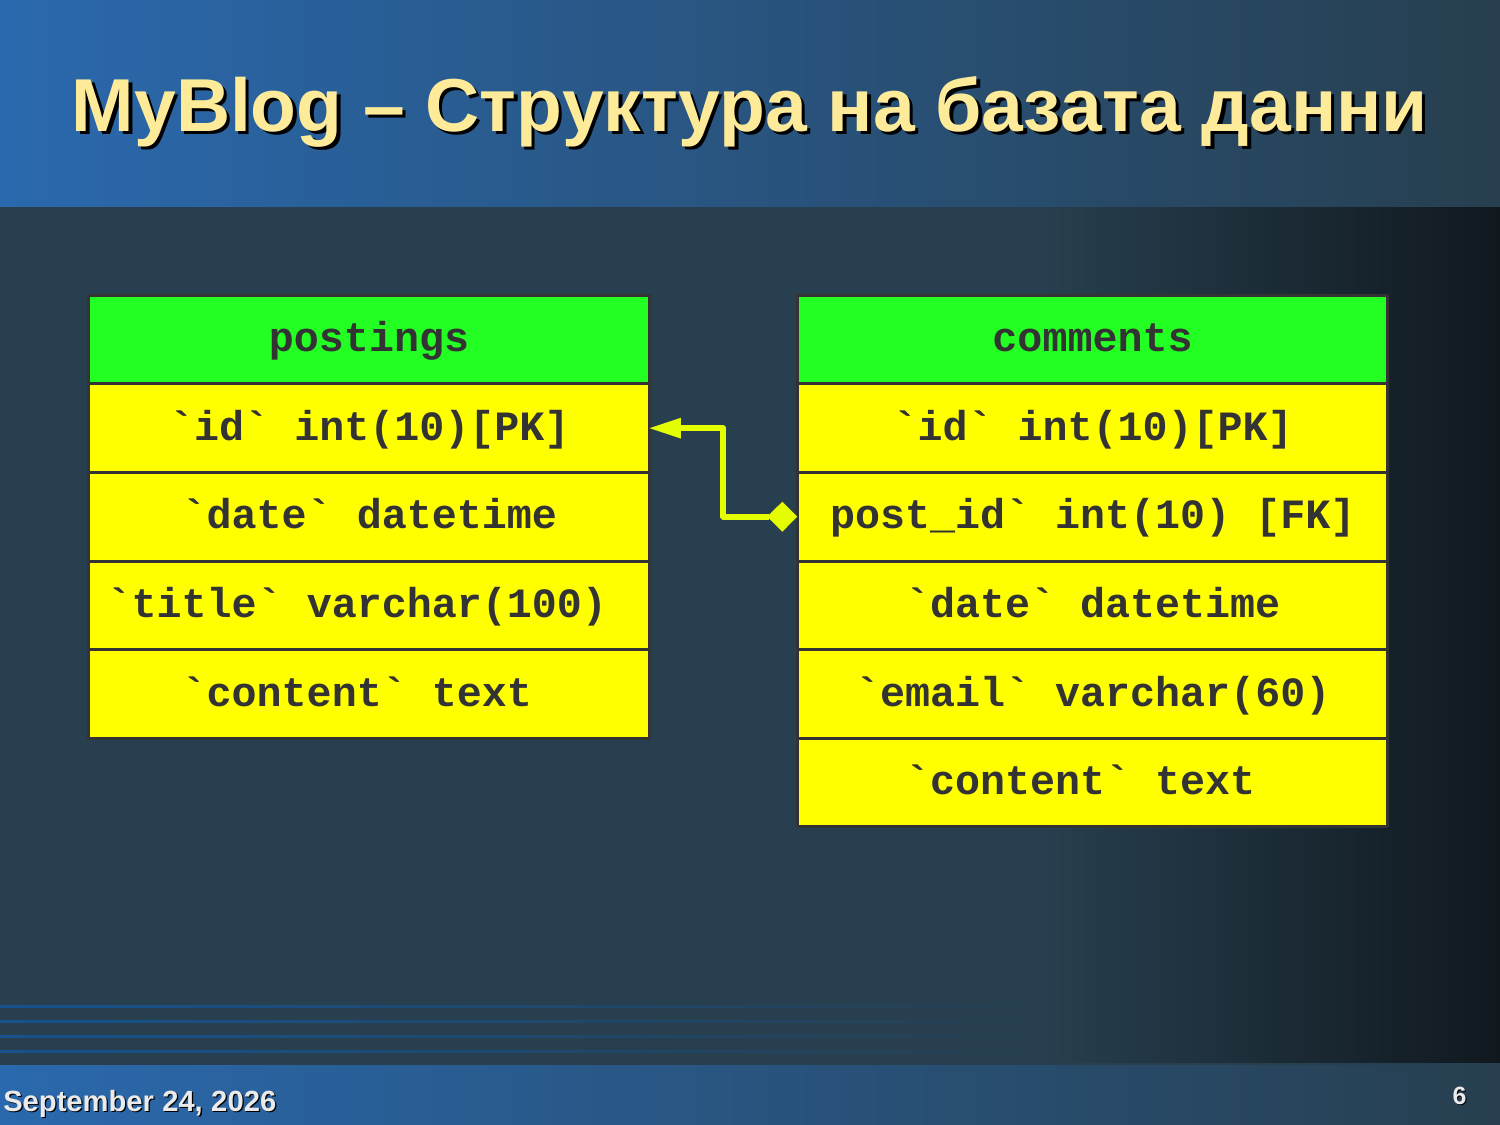

# MyBlog – Структура на базата данни
postings
comments
`id` int(10)[PK]
`id` int(10)[PK]
`date` datetime
post_id` int(10) [FK]
`title` varchar(100)
`date` datetime
`content` text
`email` varchar(60)
`content` text